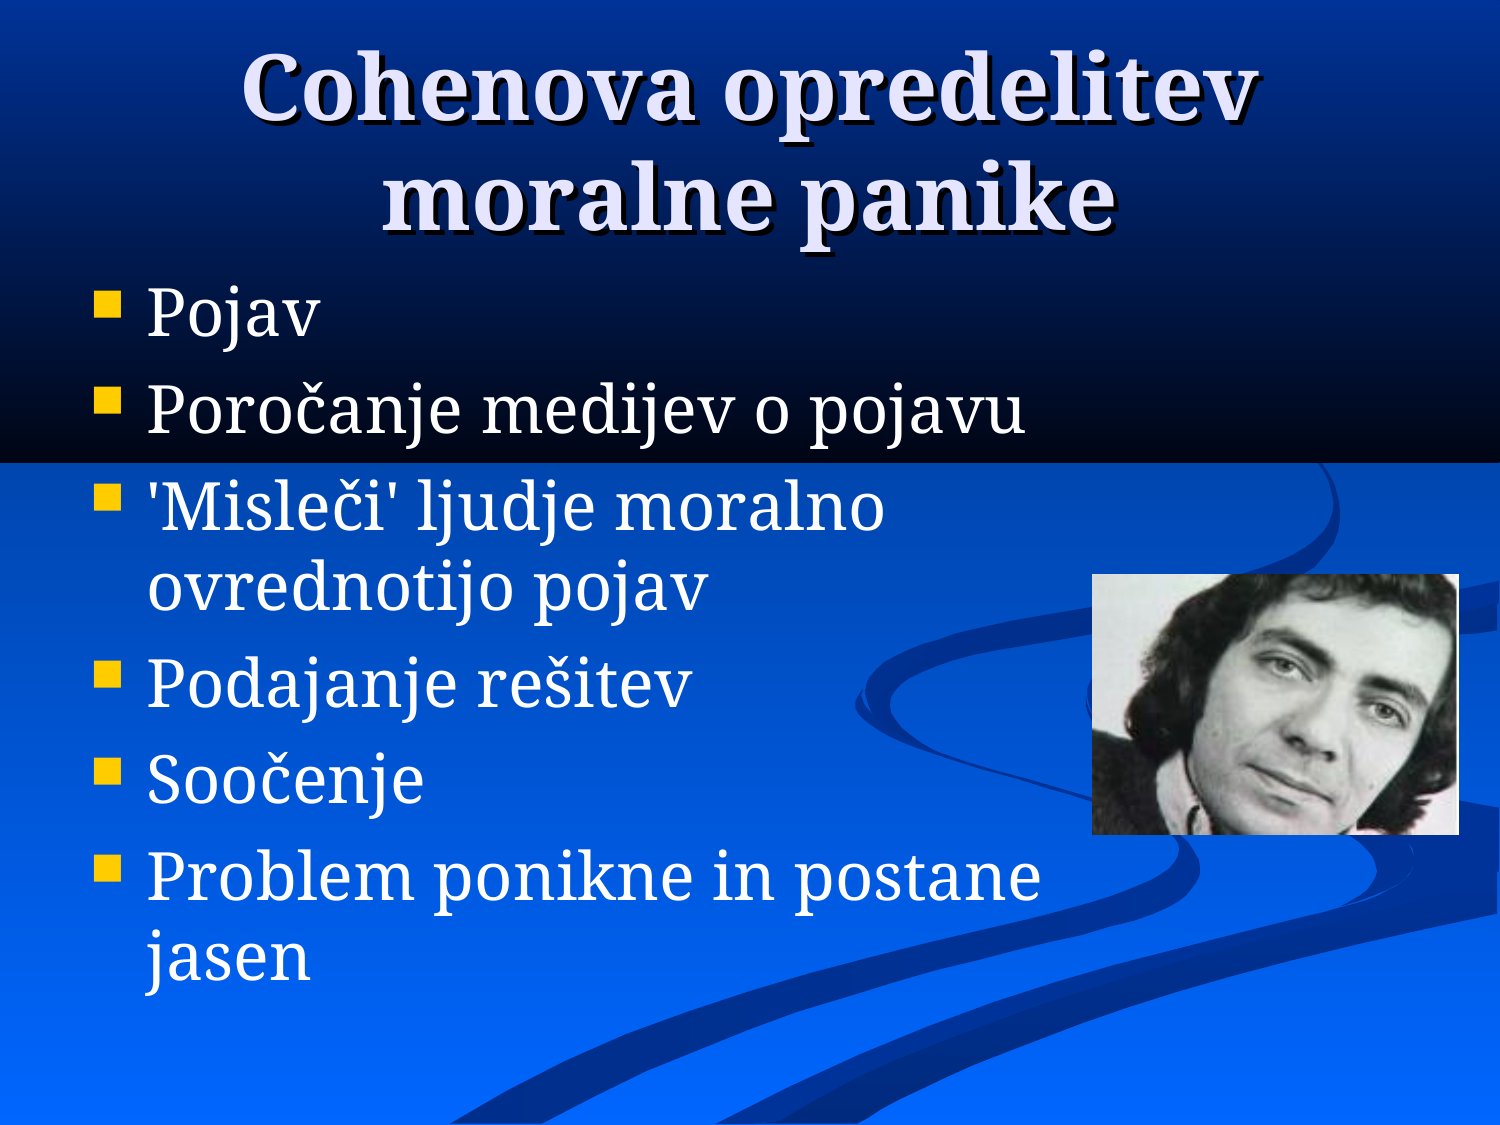

# Cohenova opredelitev moralne panike
Pojav
Poročanje medijev o pojavu
'Misleči' ljudje moralno ovrednotijo pojav
Podajanje rešitev
Soočenje
Problem ponikne in postane jasen